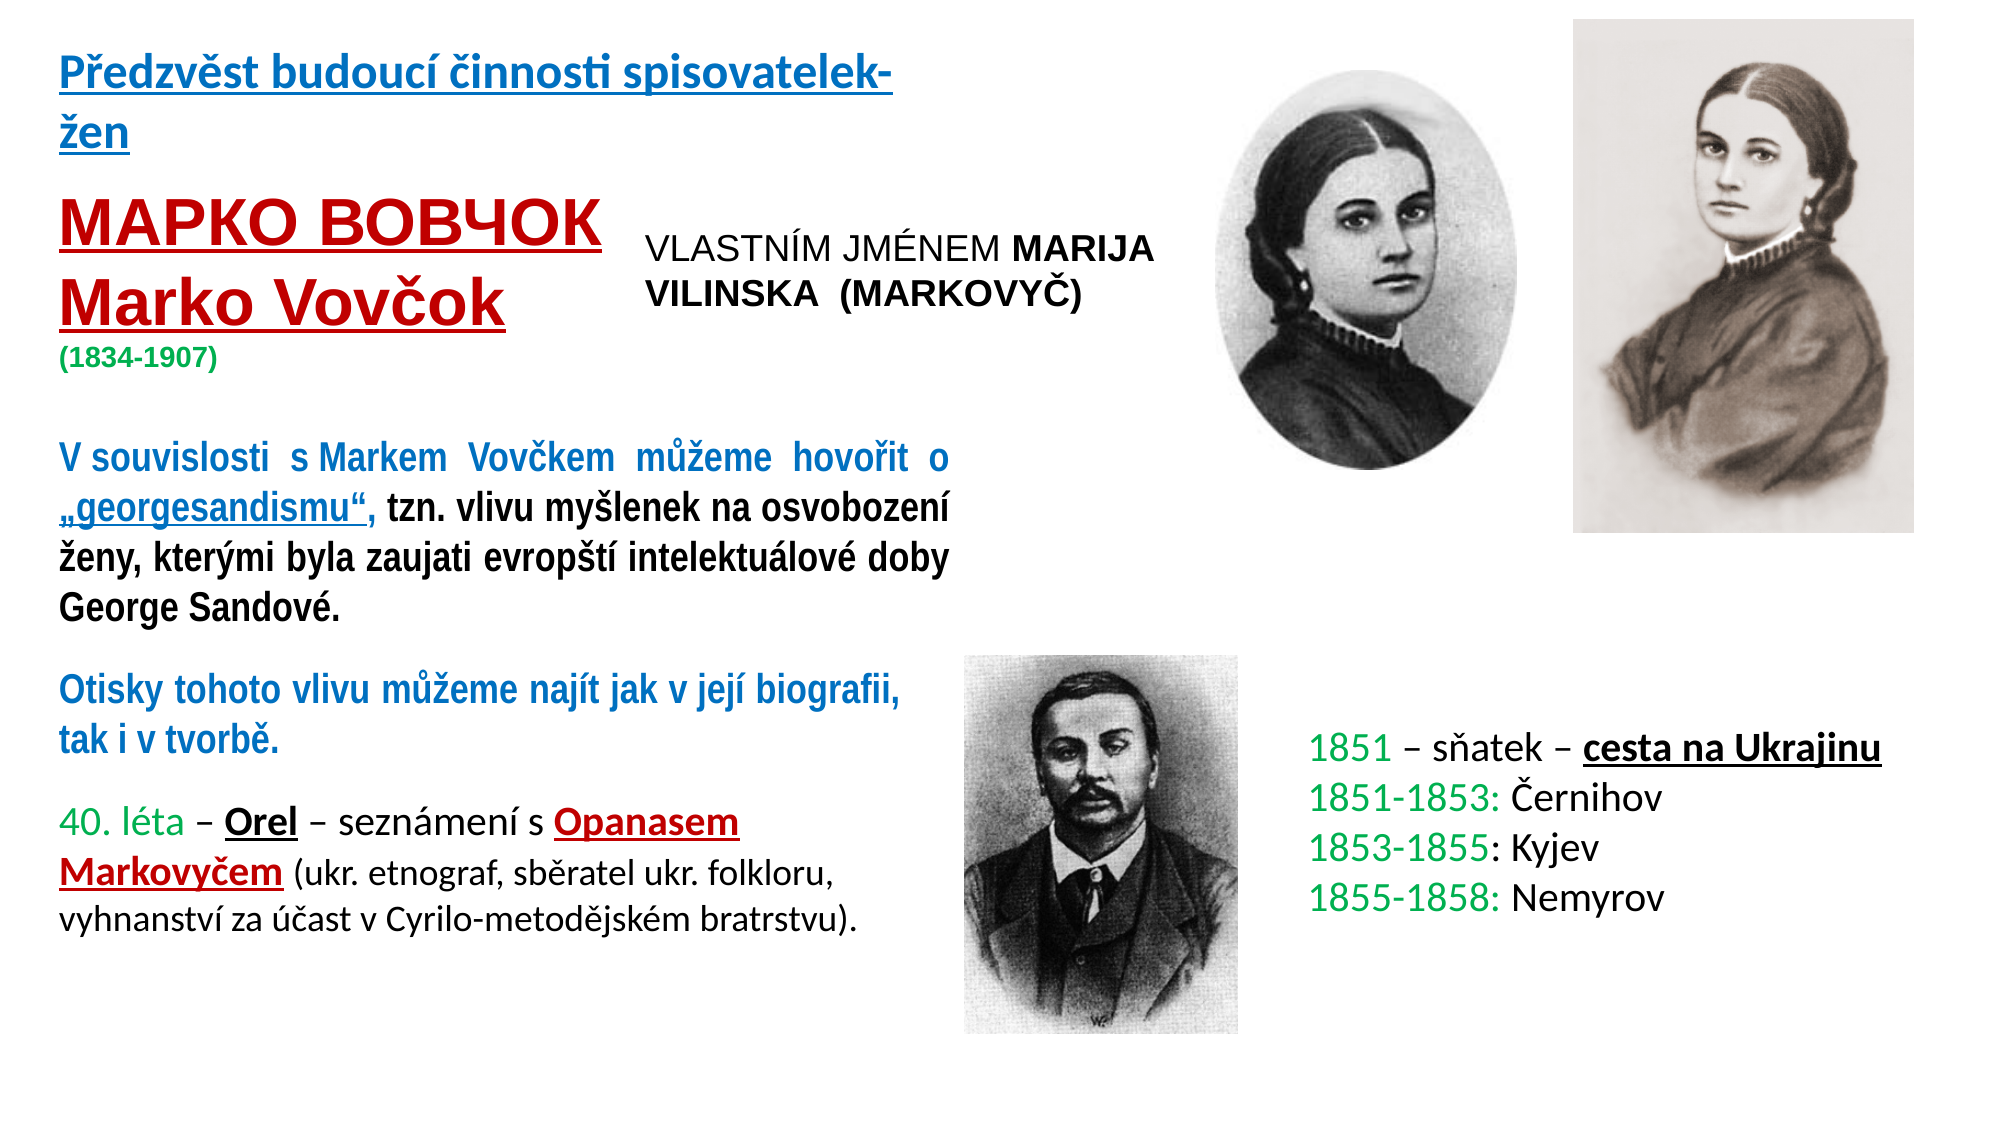

Předzvěst budoucí činnosti spisovatelek-žen
МАРКО ВОВЧОК
Мarko Vovčok
(1834-1907)
VLASTNÍM JMÉNEM MARIJA VILINSKA (MARKOVYČ)
V souvislosti s Markem Vovčkem můžeme hovořit o „georgesandismu“, tzn. vlivu myšlenek na osvobození ženy, kterými byla zaujati evropští intelektuálové doby George Sandové.
Otisky tohoto vlivu můžeme najít jak v její biografii, tak i v tvorbě.
1851 – sňatek – cesta na Ukrajinu
1851-1853: Černihov
1853-1855: Kyjev
1855-1858: Nemyrov
40. léta – Orel – seznámení s Opanasem Markovyčem (ukr. etnograf, sběratel ukr. folkloru, vyhnanství za účast v Cyrilo-metodějském bratrstvu).